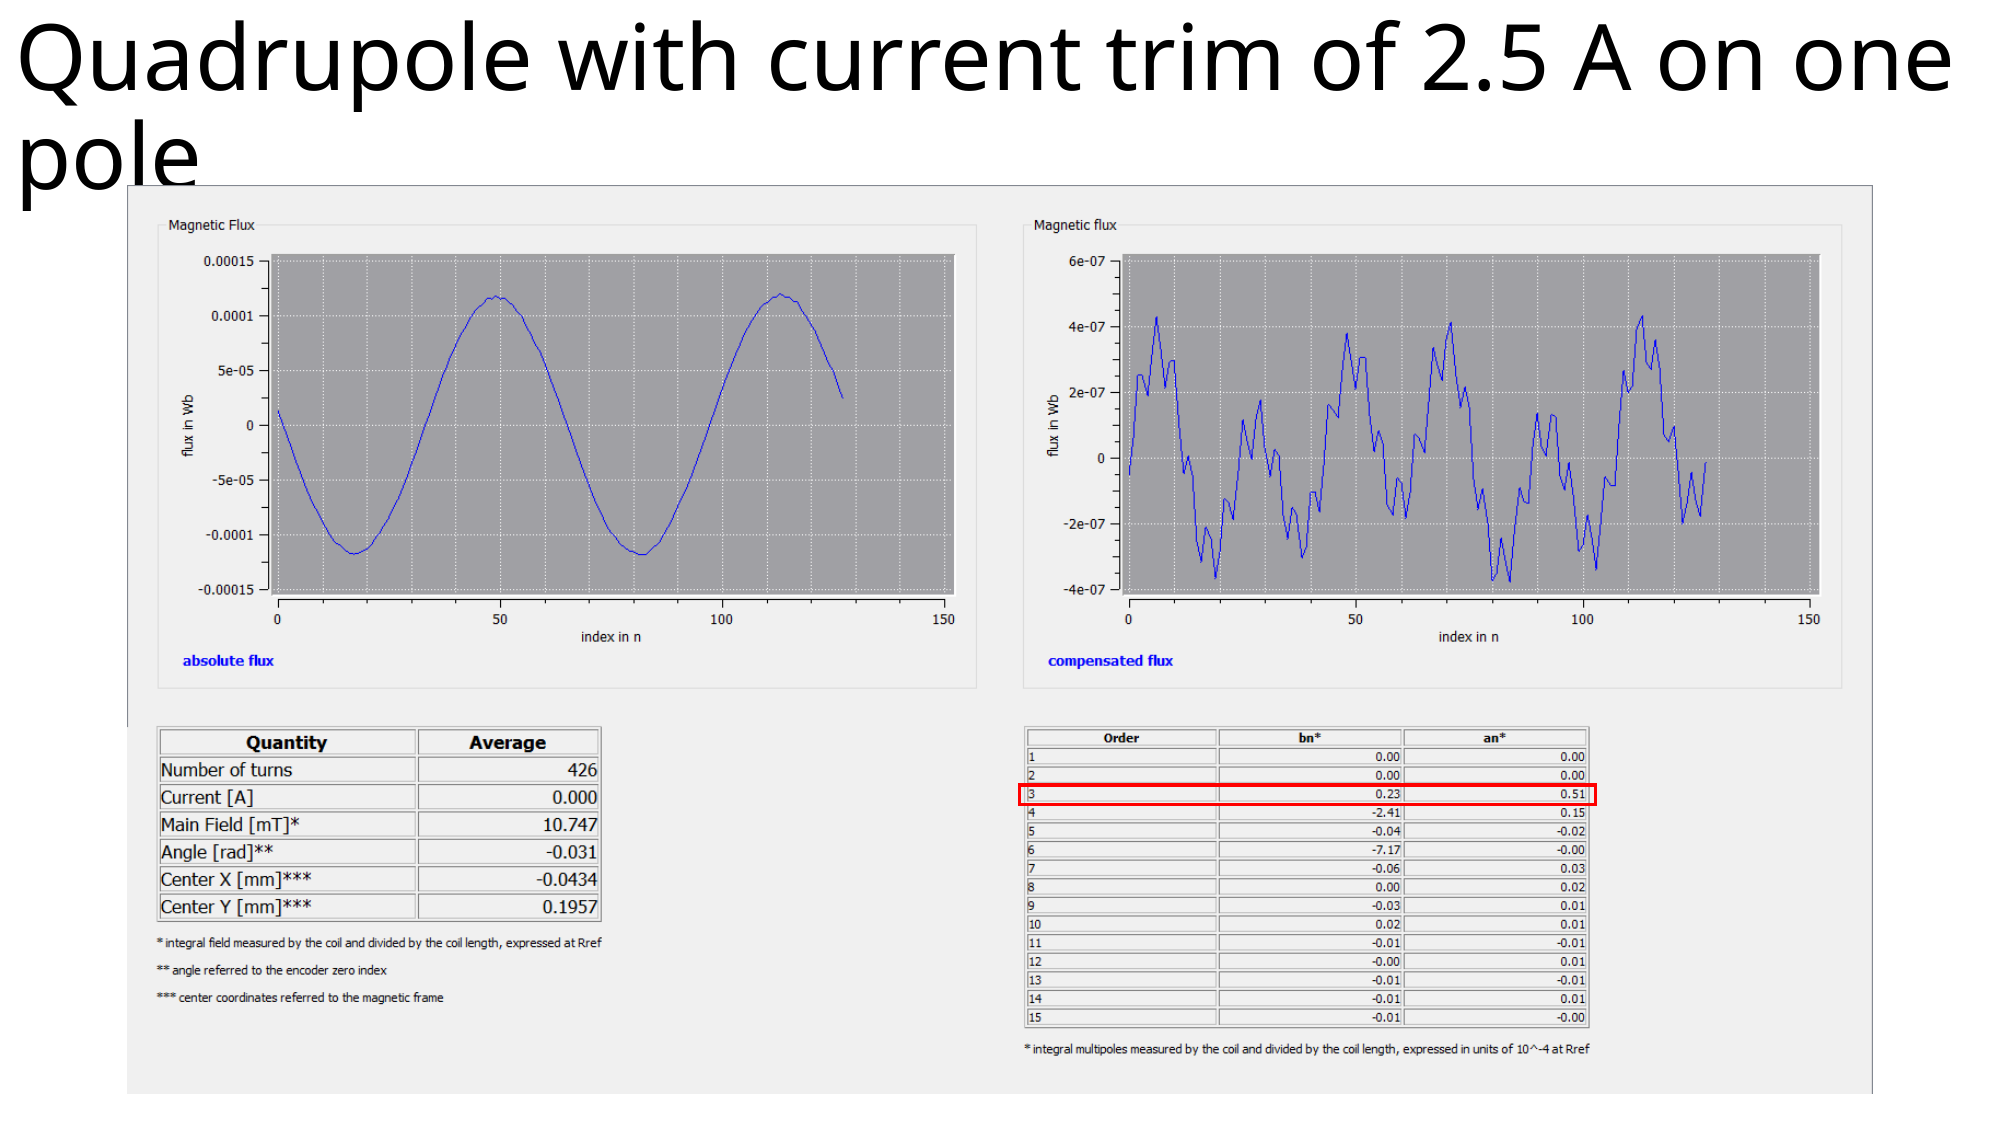

# Quadrupole with current trim of 2.5 A on one pole